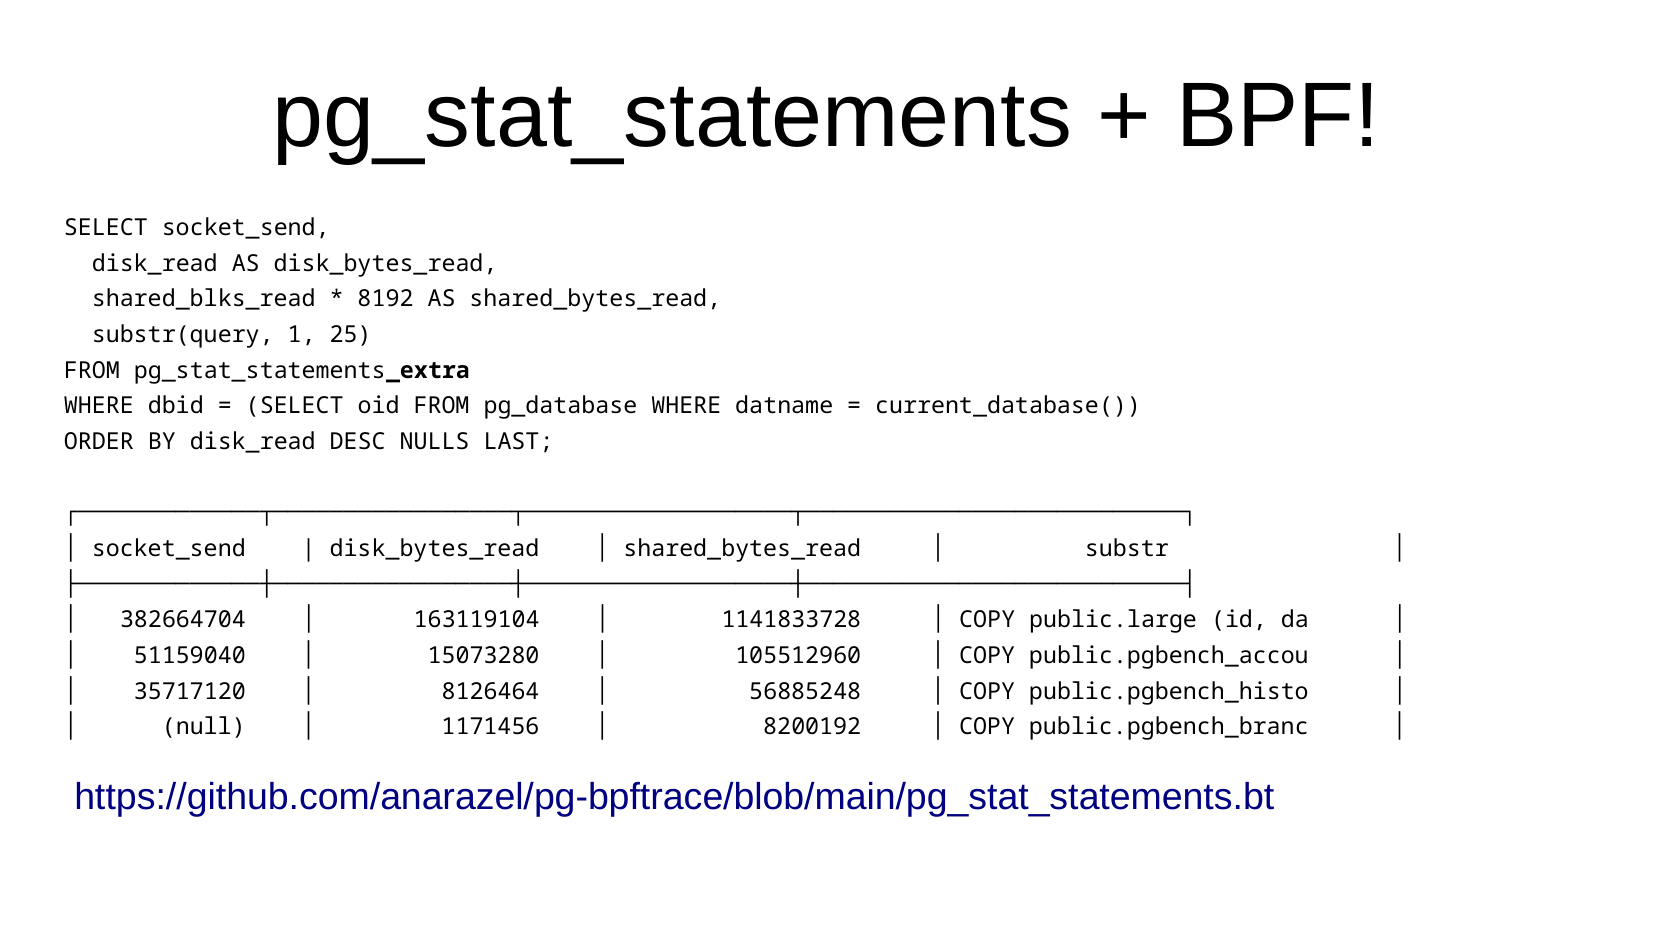

# pg_stat_statements + BPF!
SELECT socket_send,
 disk_read AS disk_bytes_read,
 shared_blks_read * 8192 AS shared_bytes_read,
 substr(query, 1, 25)
FROM pg_stat_statements_extra
WHERE dbid = (SELECT oid FROM pg_database WHERE datname = current_database())
ORDER BY disk_read DESC NULLS LAST;
┌─────────────┬─────────────────┬───────────────────┬───────────────────────────┐
│ socket_send | disk_bytes_read │ shared_bytes_read │ substr │
├─────────────┼─────────────────┼───────────────────┼───────────────────────────┤
│ 382664704 │ 163119104 │ 1141833728 │ COPY public.large (id, da │
│ 51159040 │ 15073280 │ 105512960 │ COPY public.pgbench_accou │
│ 35717120 │ 8126464 │ 56885248 │ COPY public.pgbench_histo │
│ (null) │ 1171456 │ 8200192 │ COPY public.pgbench_branc │
https://github.com/anarazel/pg-bpftrace/blob/main/pg_stat_statements.bt